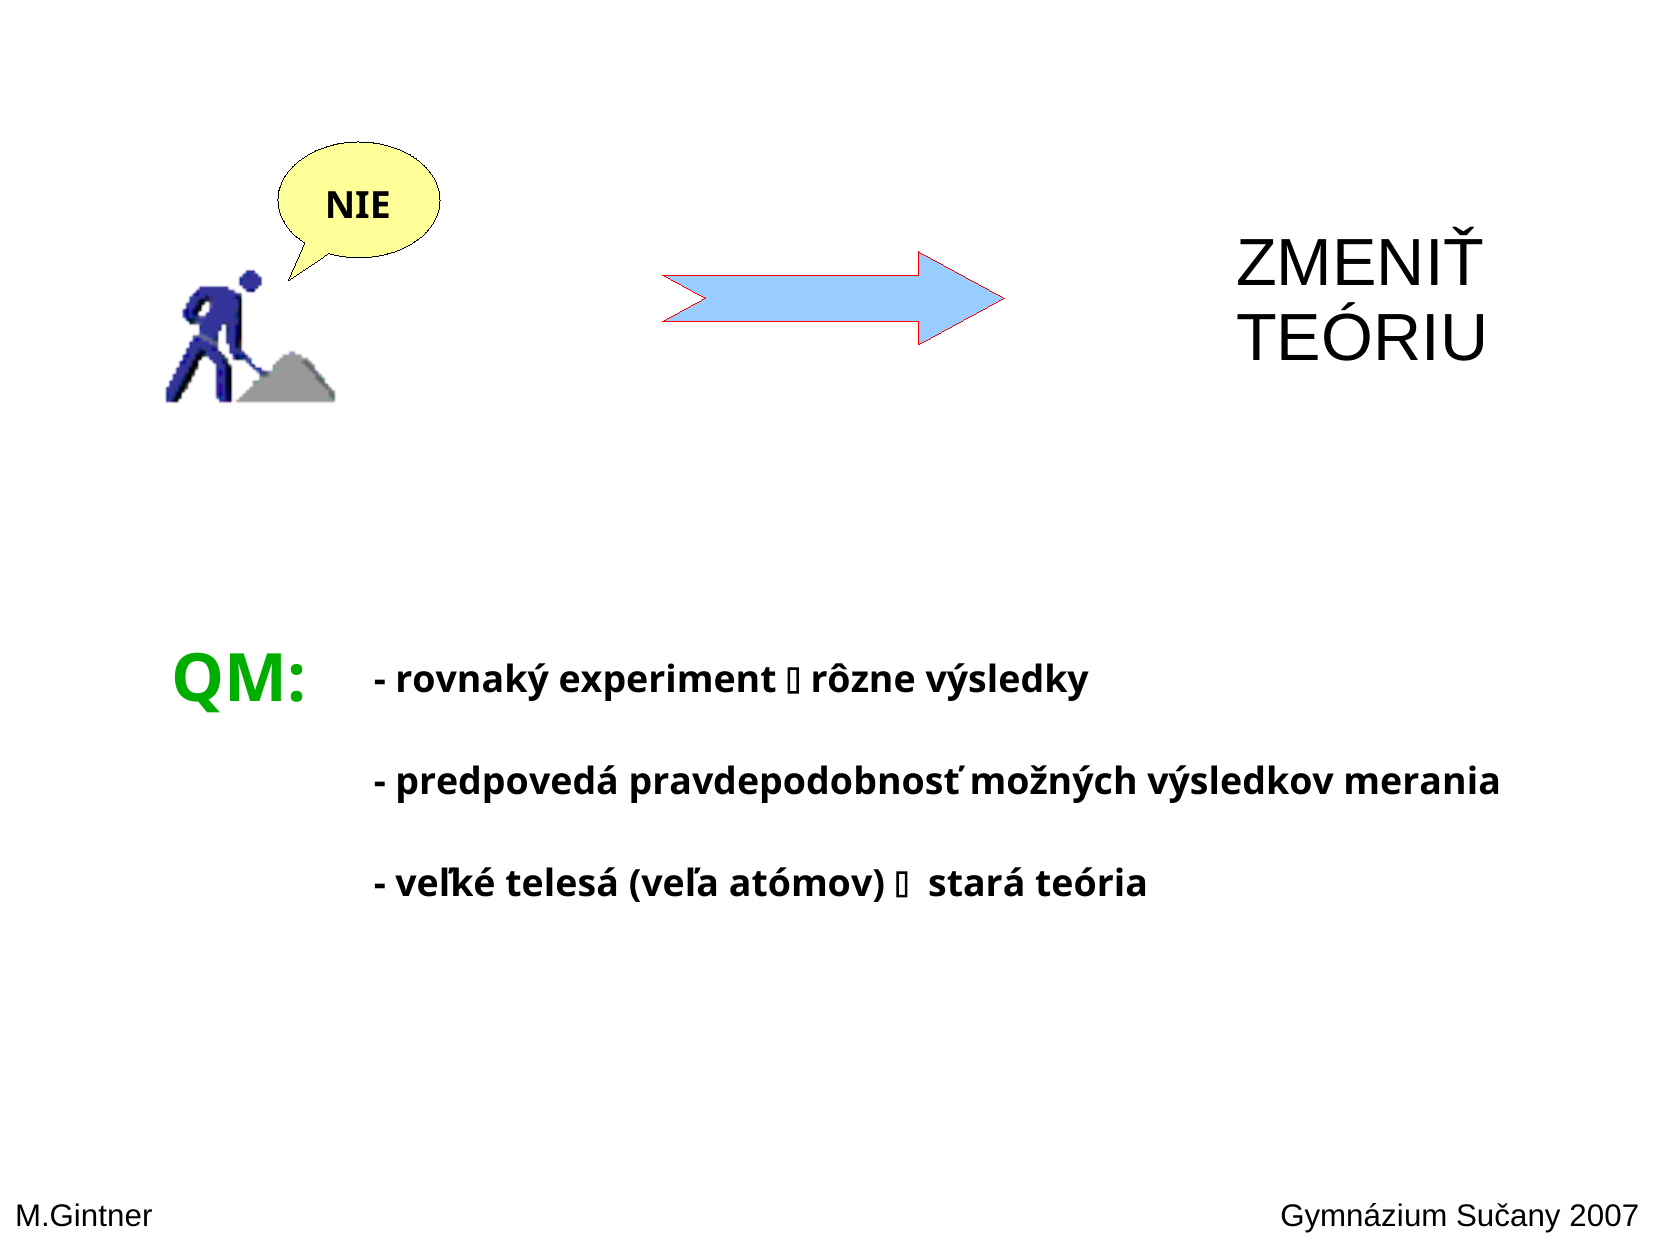

NIE
ZMENIŤ
TEÓRIU
QM:
- rovnaký experiment  rôzne výsledky
- predpovedá pravdepodobnosť možných výsledkov merania
- veľké telesá (veľa atómov)  stará teória
M.Gintner
Gymnázium Sučany 2007